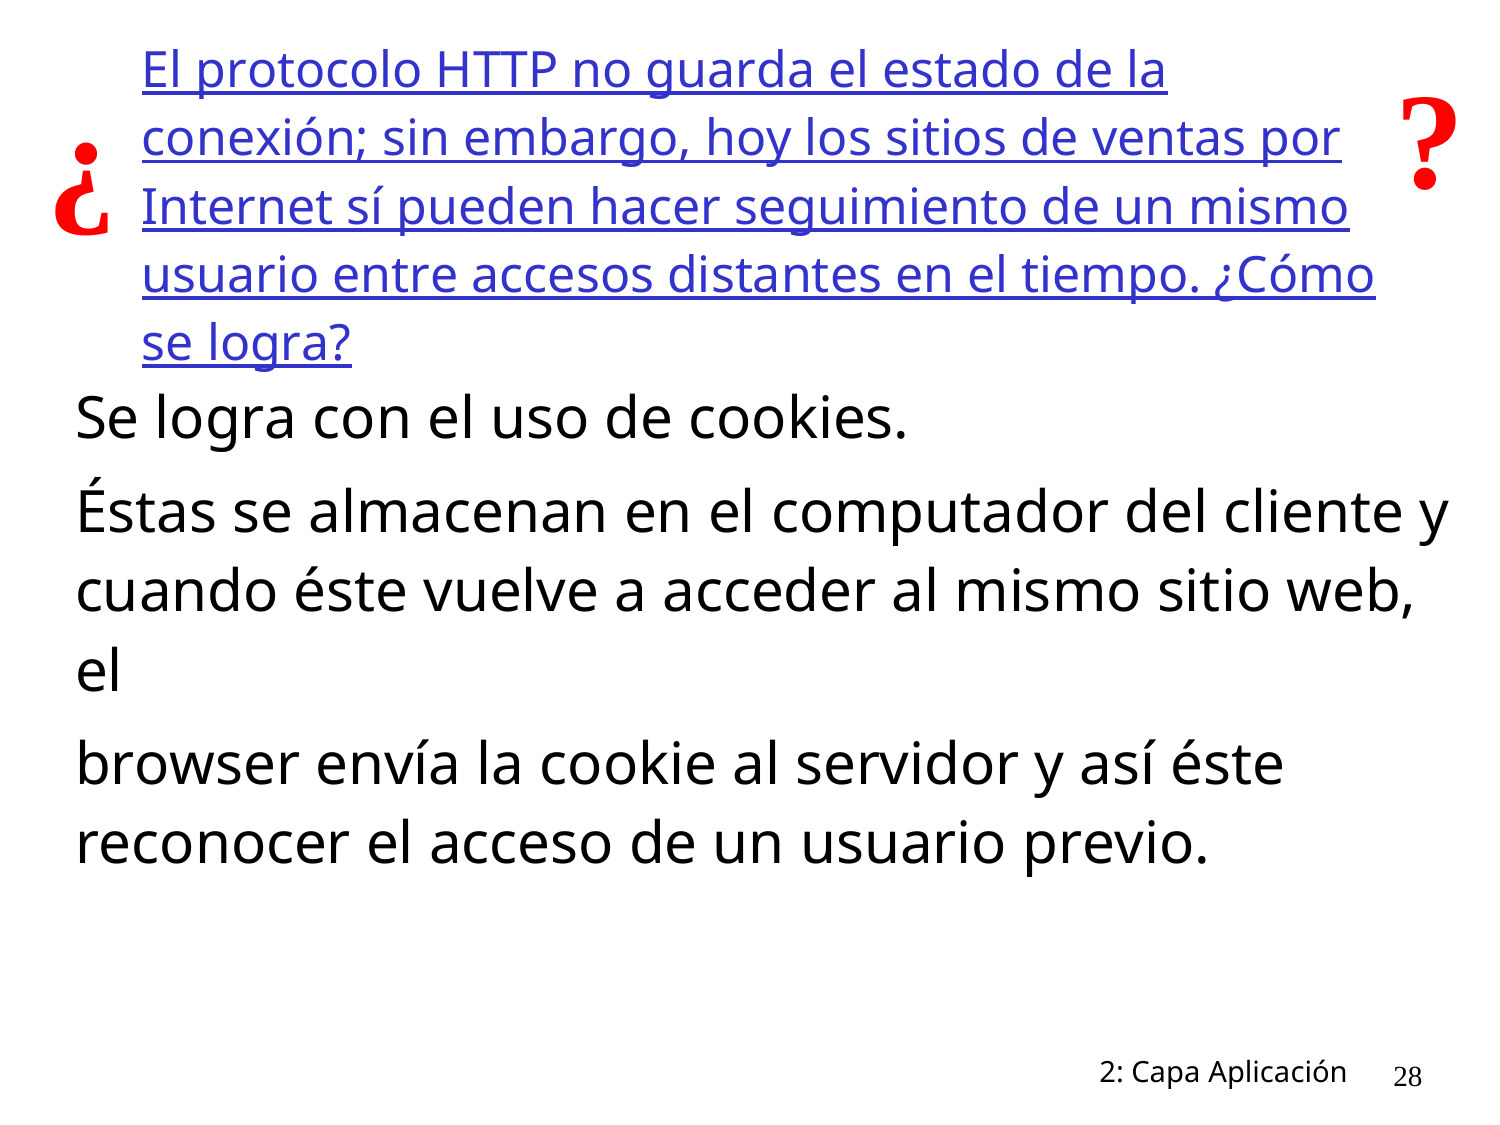

# El protocolo HTTP no guarda el estado de la conexión; sin embargo, hoy los sitios de ventas por Internet sí pueden hacer seguimiento de un mismo usuario entre accesos distantes en el tiempo. ¿Cómo se logra?
?
¿
Se logra con el uso de cookies.
Éstas se almacenan en el computador del cliente y cuando éste vuelve a acceder al mismo sitio web, el
browser envía la cookie al servidor y así éste reconocer el acceso de un usuario previo.